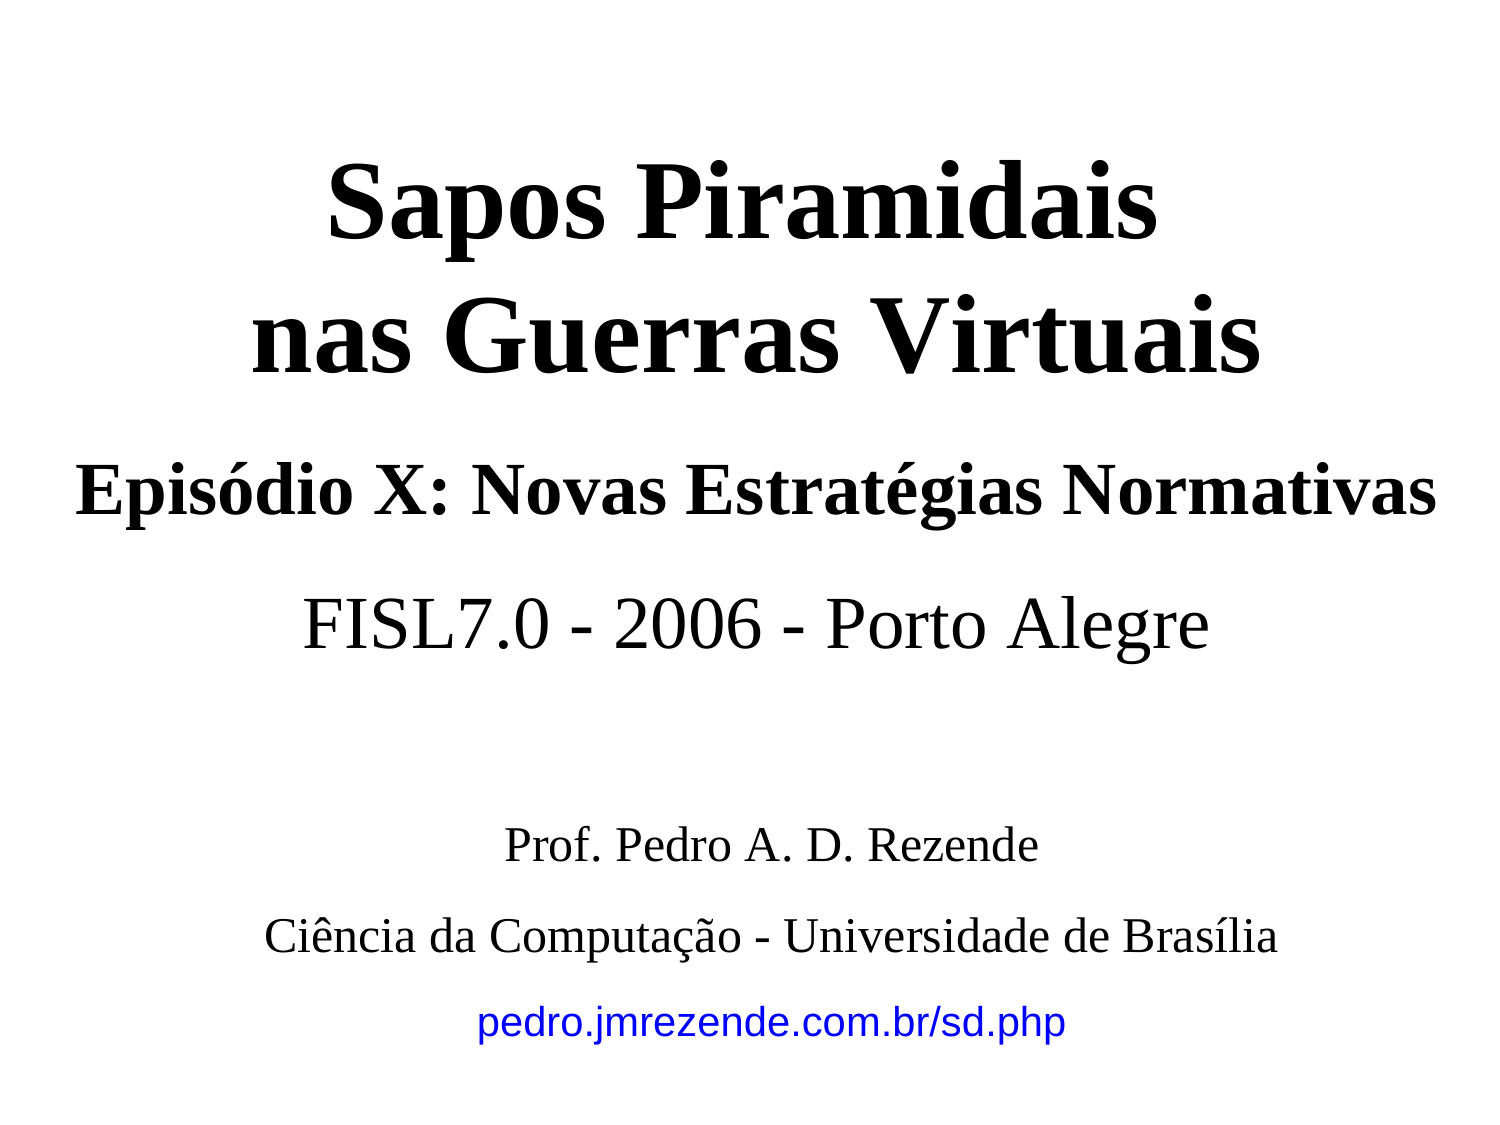

# Sapos Piramidais nas Guerras Virtuais Episódio X: Novas Estratégias Normativas FISL7.0 - 2006 - Porto Alegre
Prof. Pedro A. D. Rezende
Ciência da Computação - Universidade de Brasília
pedro.jmrezende.com.br/sd.php